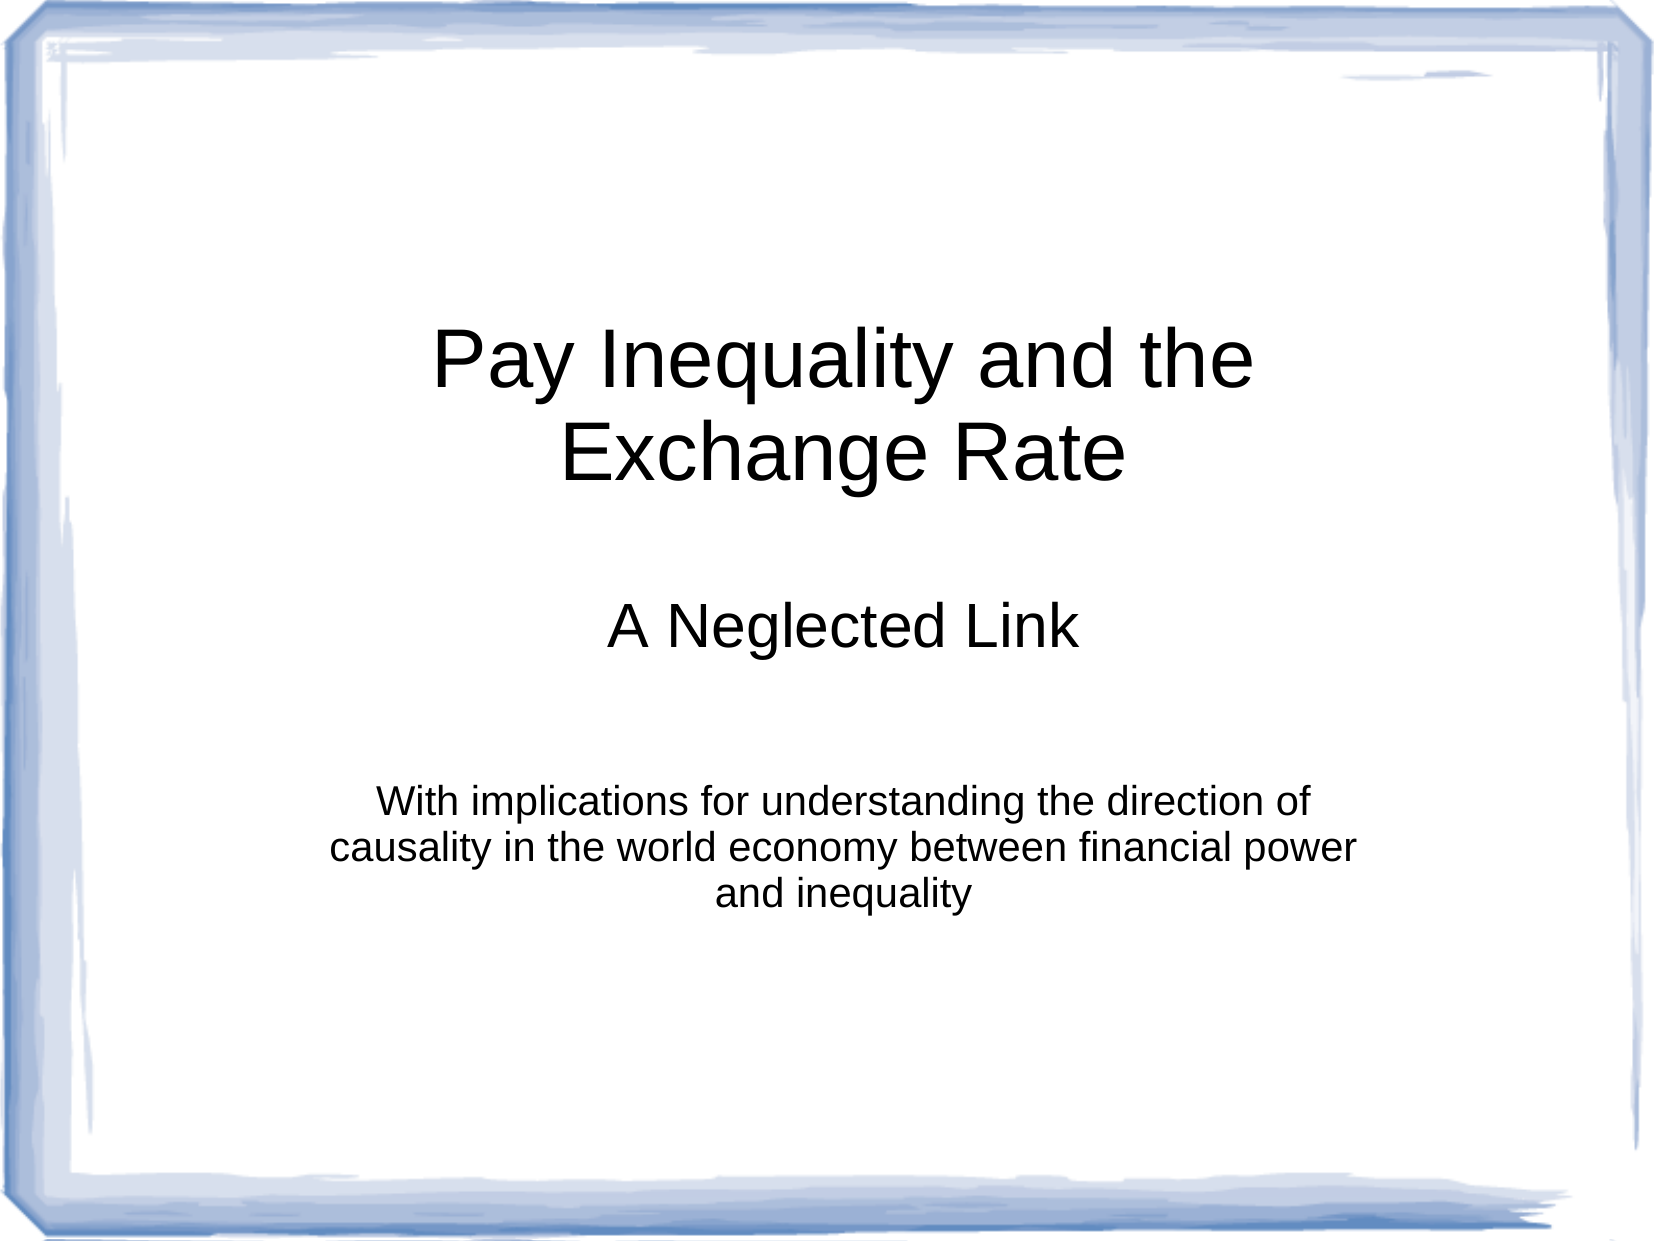

Pay Inequality and the Exchange Rate
A Neglected Link
With implications for understanding the direction of causality in the world economy between financial power and inequality